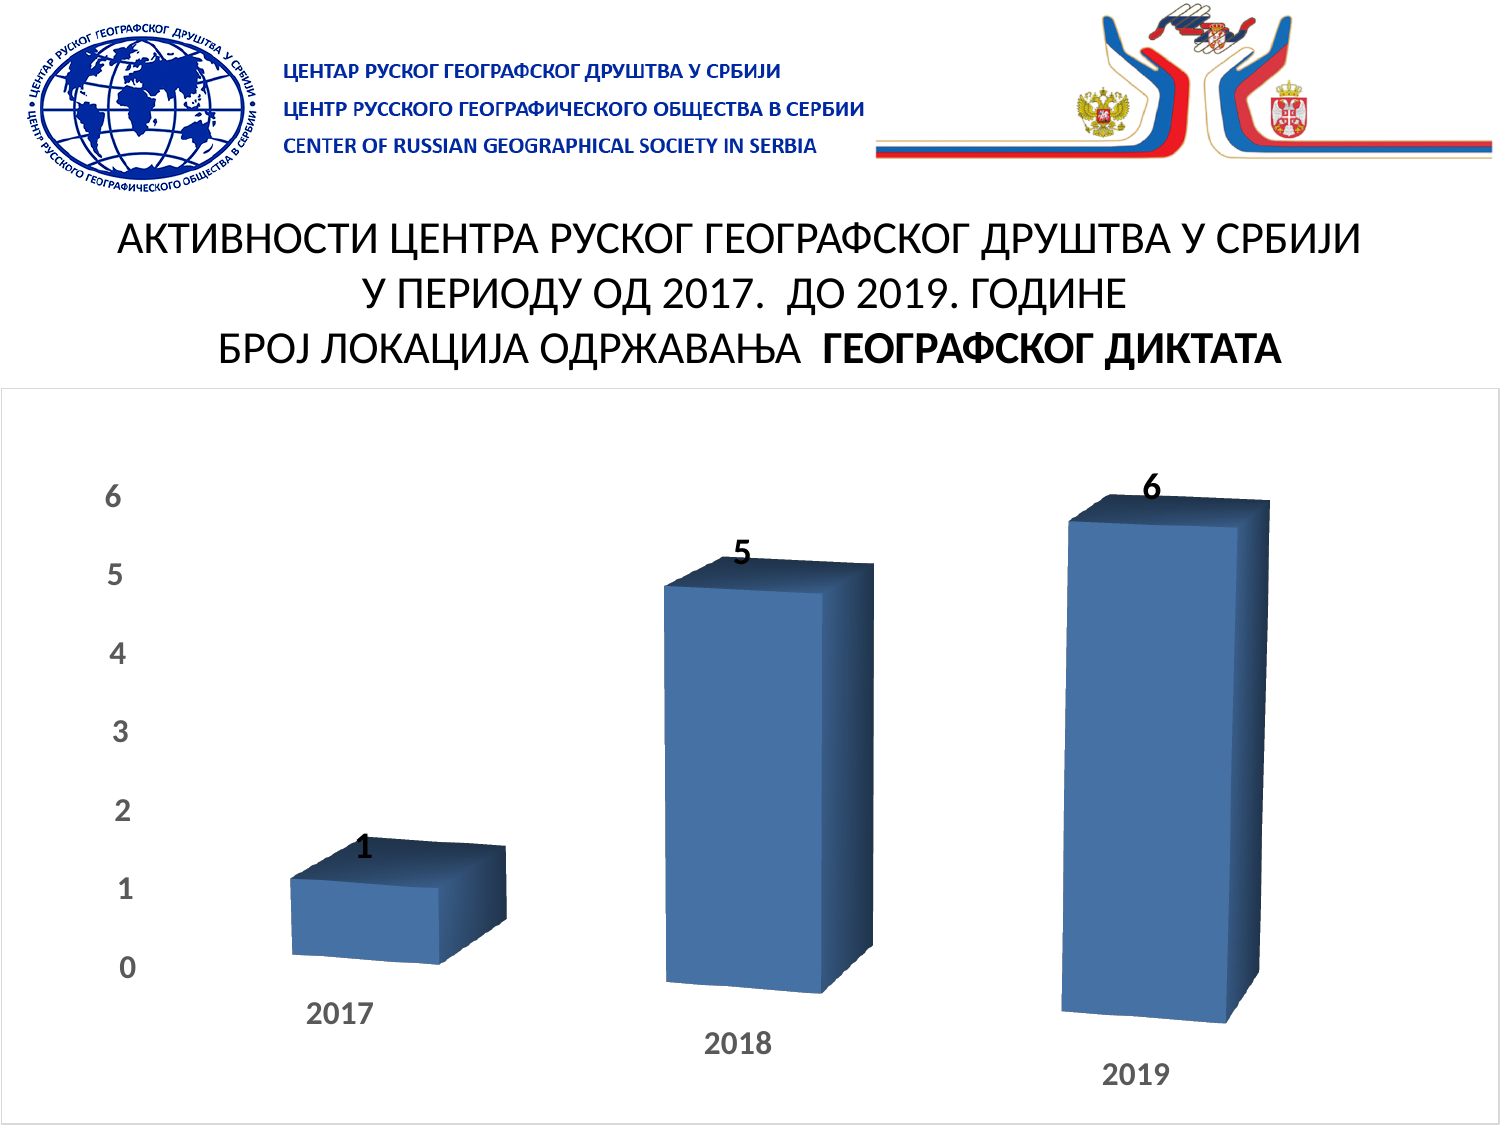

# АКТИВНОСТИ ЦЕНТРА РУСКОГ ГЕОГРАФСКОГ ДРУШТВА У СРБИЈИ У ПЕРИОДУ ОД 2017. ДО 2019. ГОДИНЕ БРОЈ ЛОКАЦИЈА ОДРЖАВАЊА ГЕОГРАФСКОГ ДИКТАТА
[unsupported chart]